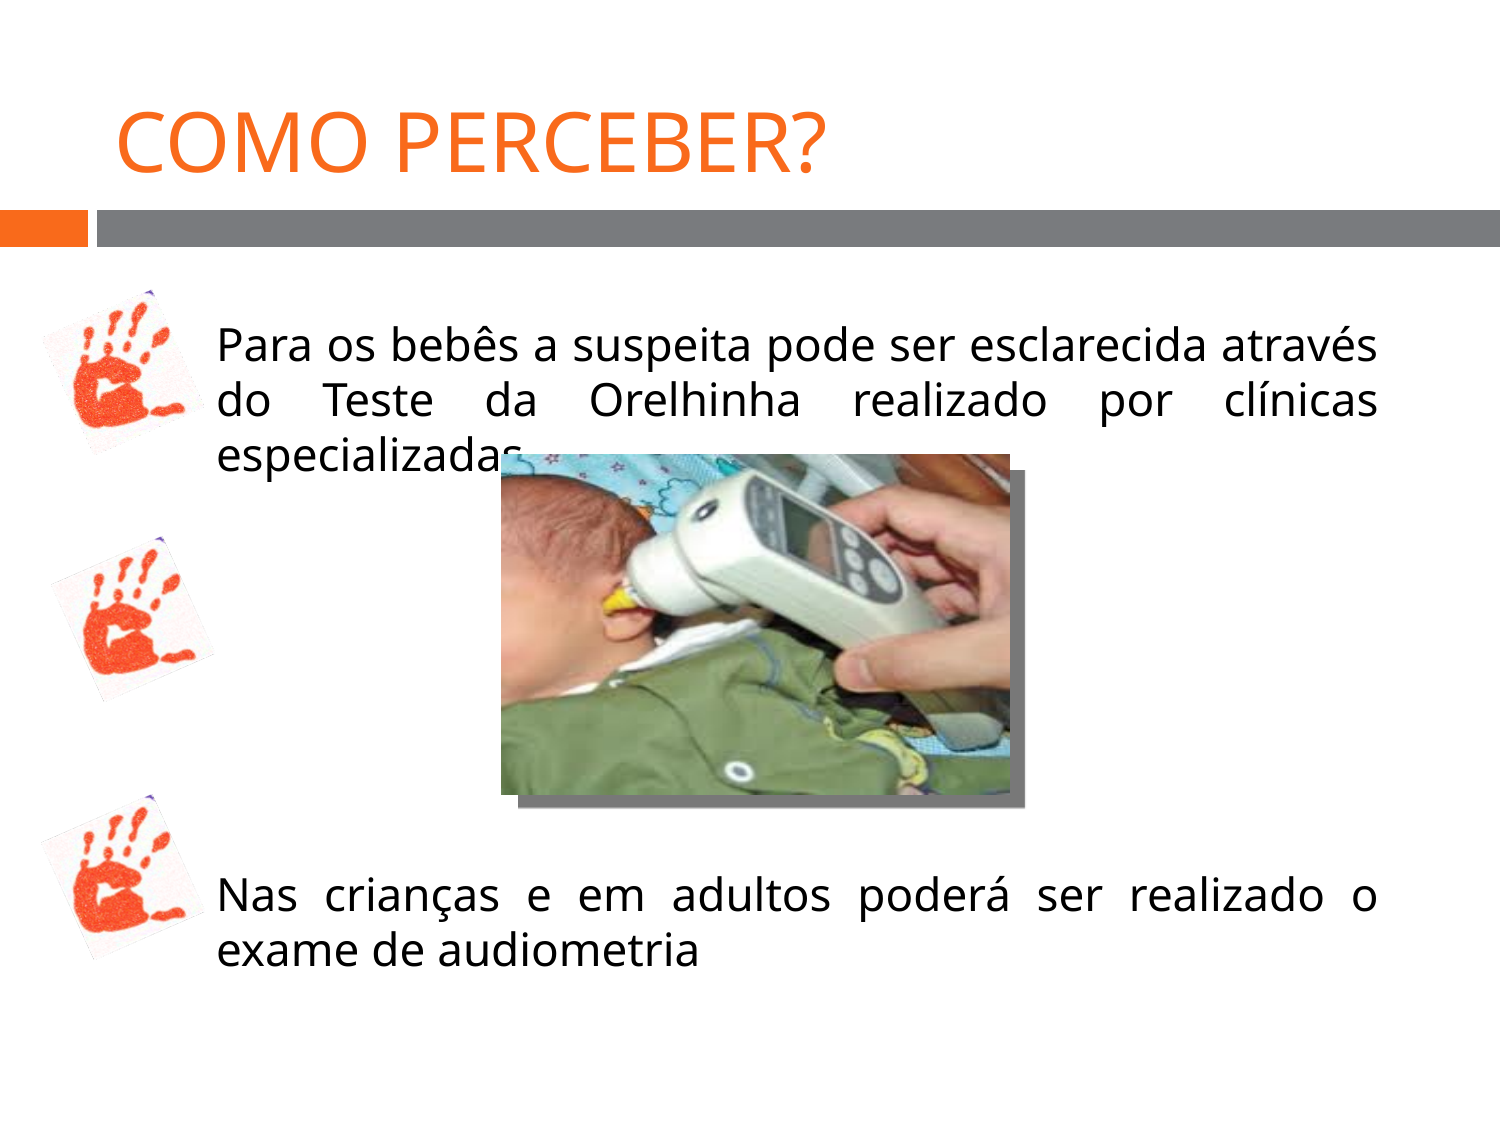

# COMO PERCEBER?
Para os bebês a suspeita pode ser esclarecida através do Teste da Orelhinha realizado por clínicas especializadas
Nas crianças e em adultos poderá ser realizado o exame de audiometria